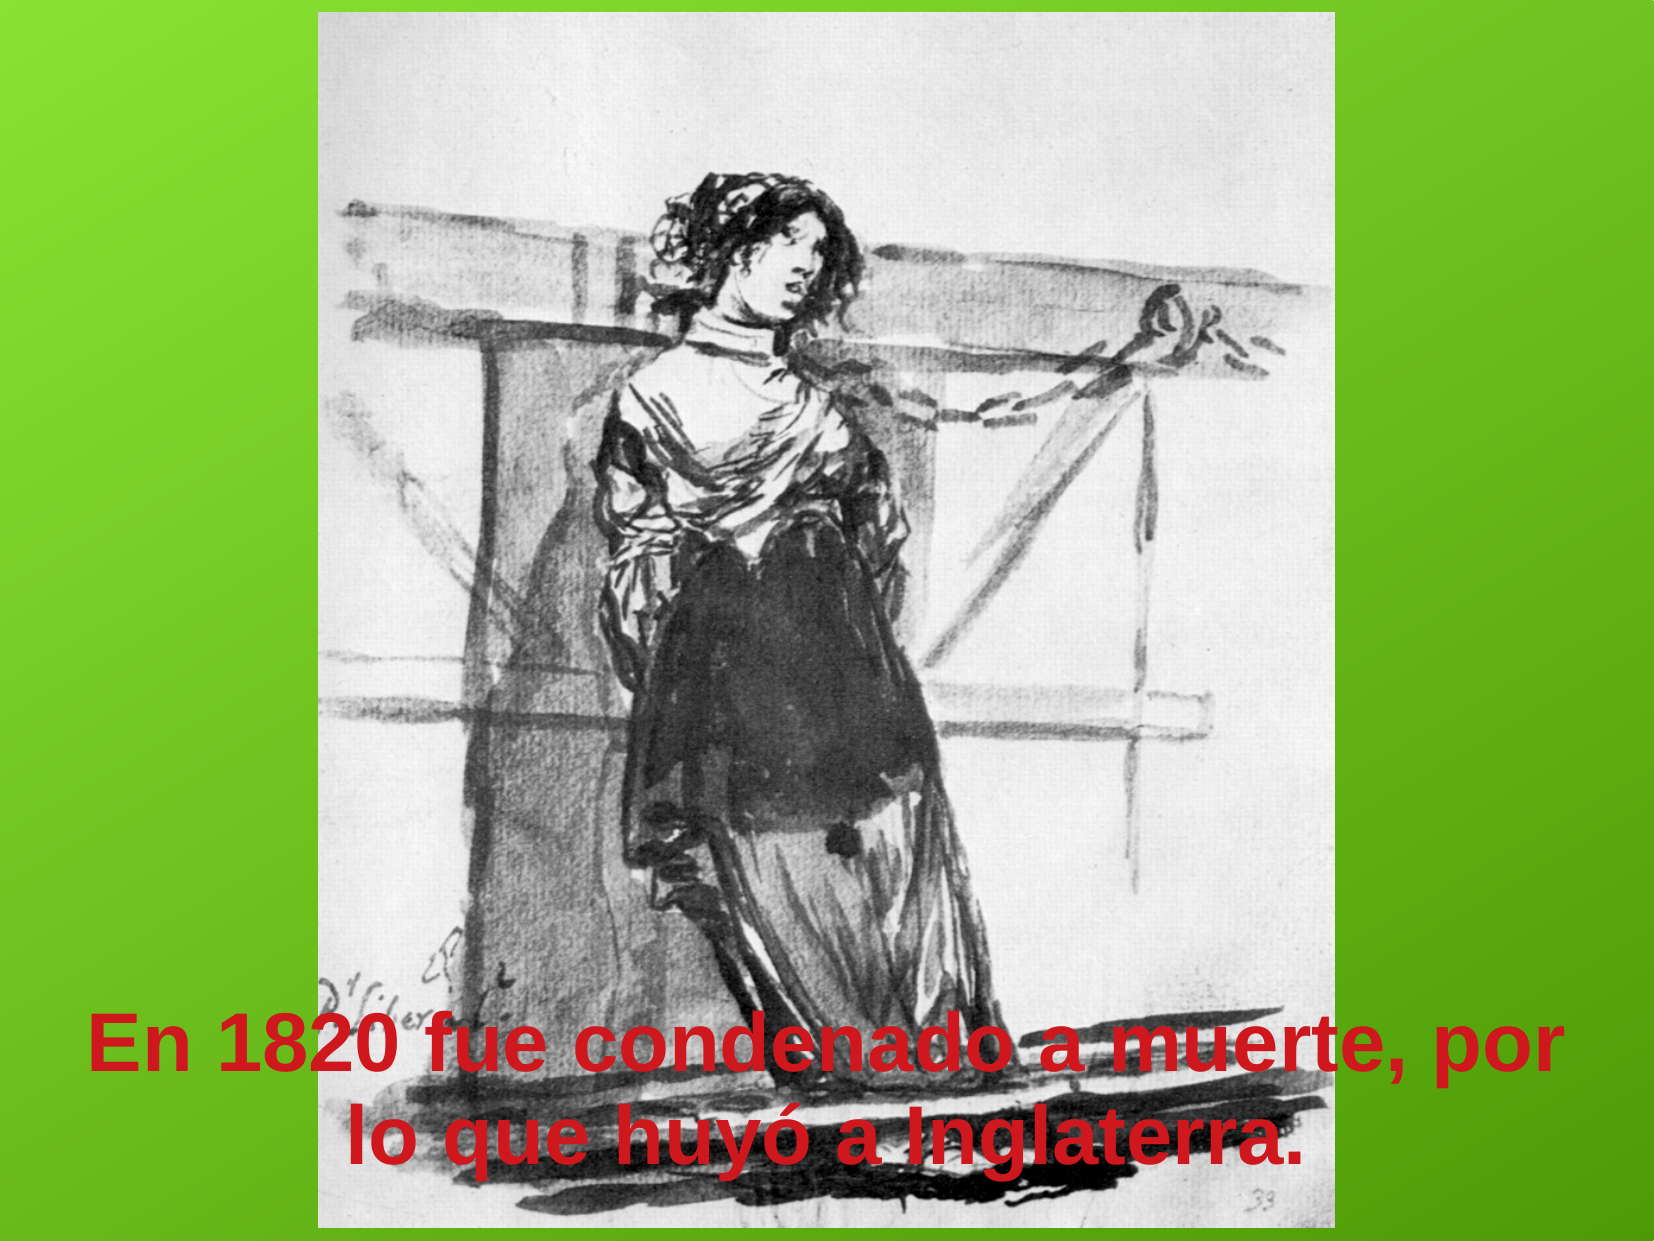

# En 1820 fue condenado a muerte, por lo que huyó a Inglaterra.